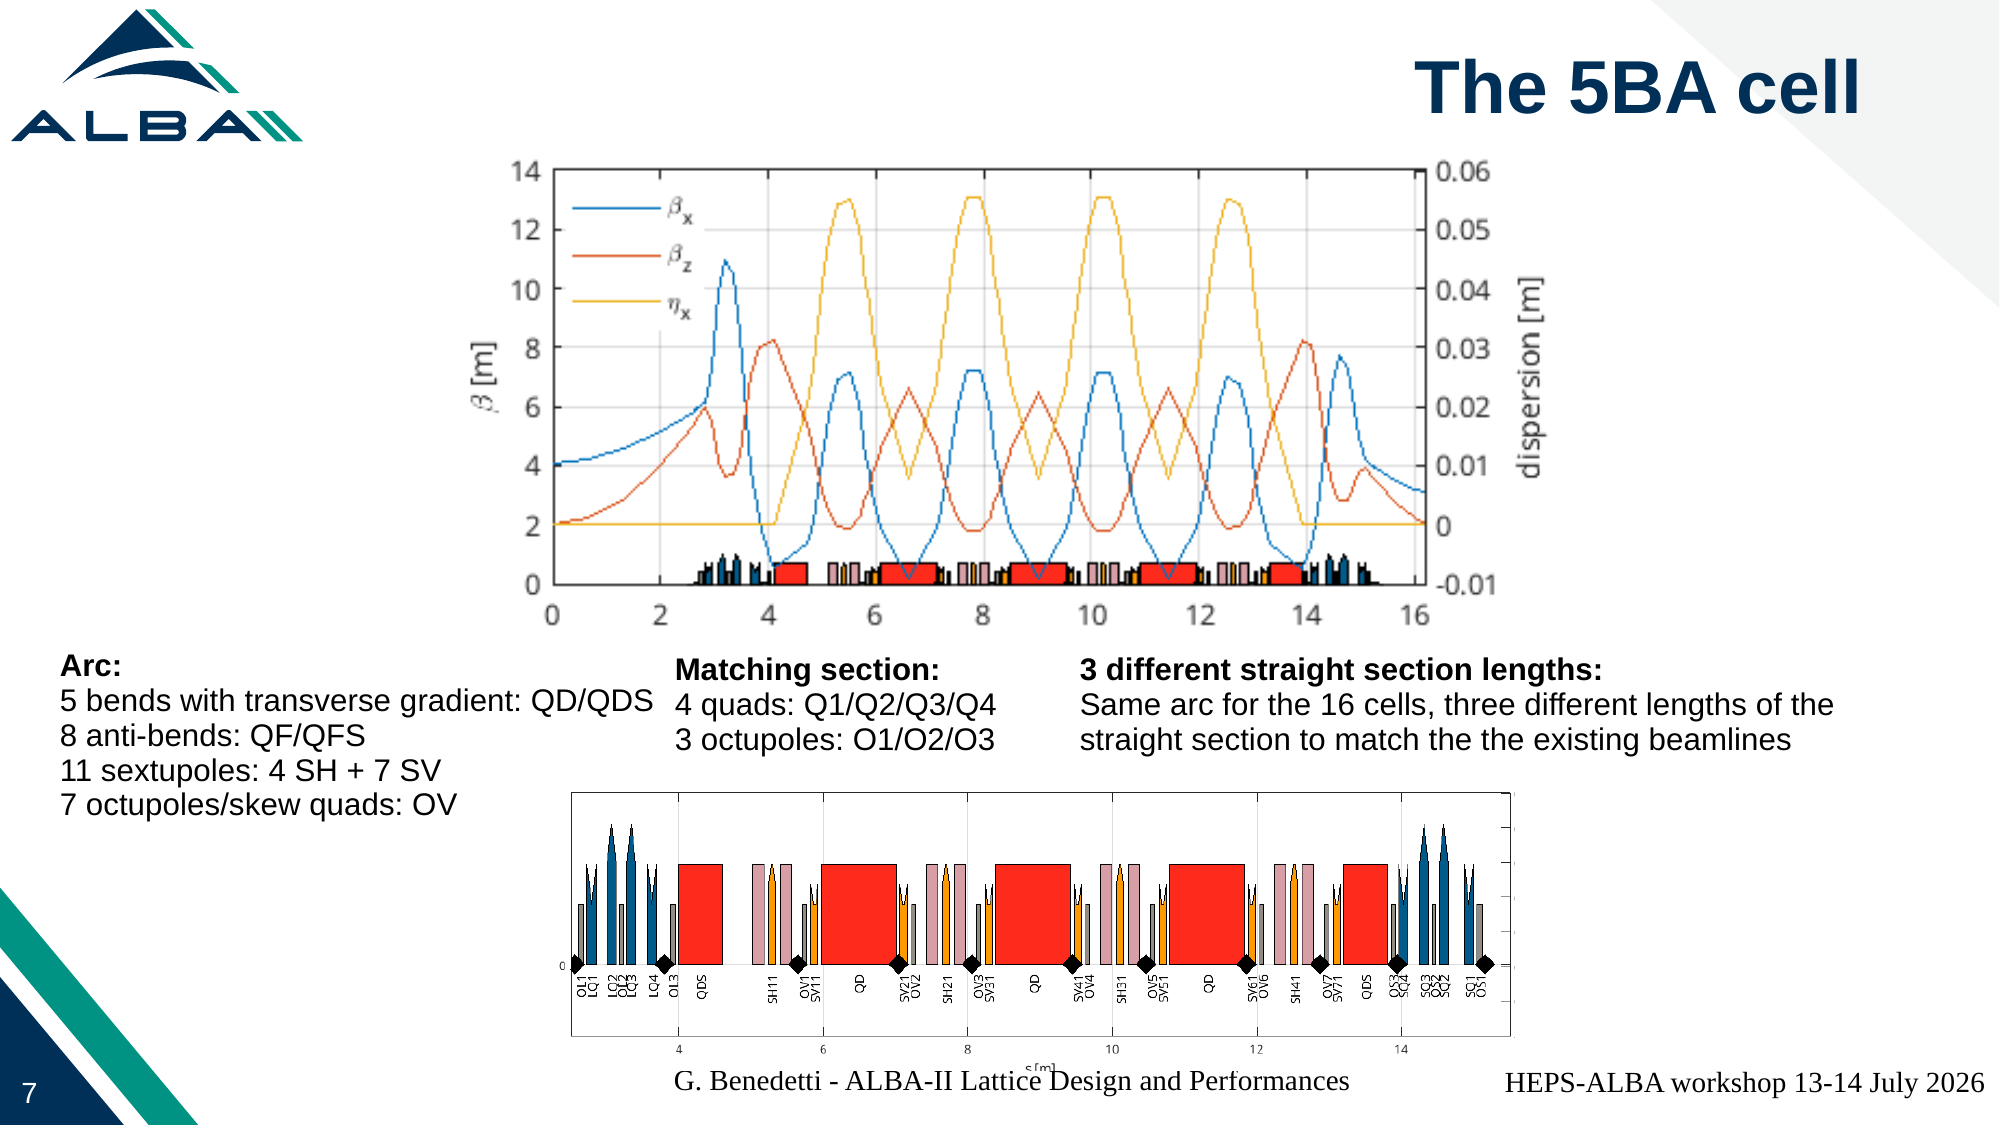

# The 5BA cell
Arc:
5 bends with transverse gradient: QD/QDS
8 anti-bends: QF/QFS
11 sextupoles: 4 SH + 7 SV
7 octupoles/skew quads: OV
Matching section:
4 quads: Q1/Q2/Q3/Q4
3 octupoles: O1/O2/O3
3 different straight section lengths:
Same arc for the 16 cells, three different lengths of the straight section to match the the existing beamlines
G. Benedetti - ALBA-II Lattice Design and Performances
HEPS-ALBA workshop 13-14 July 2026